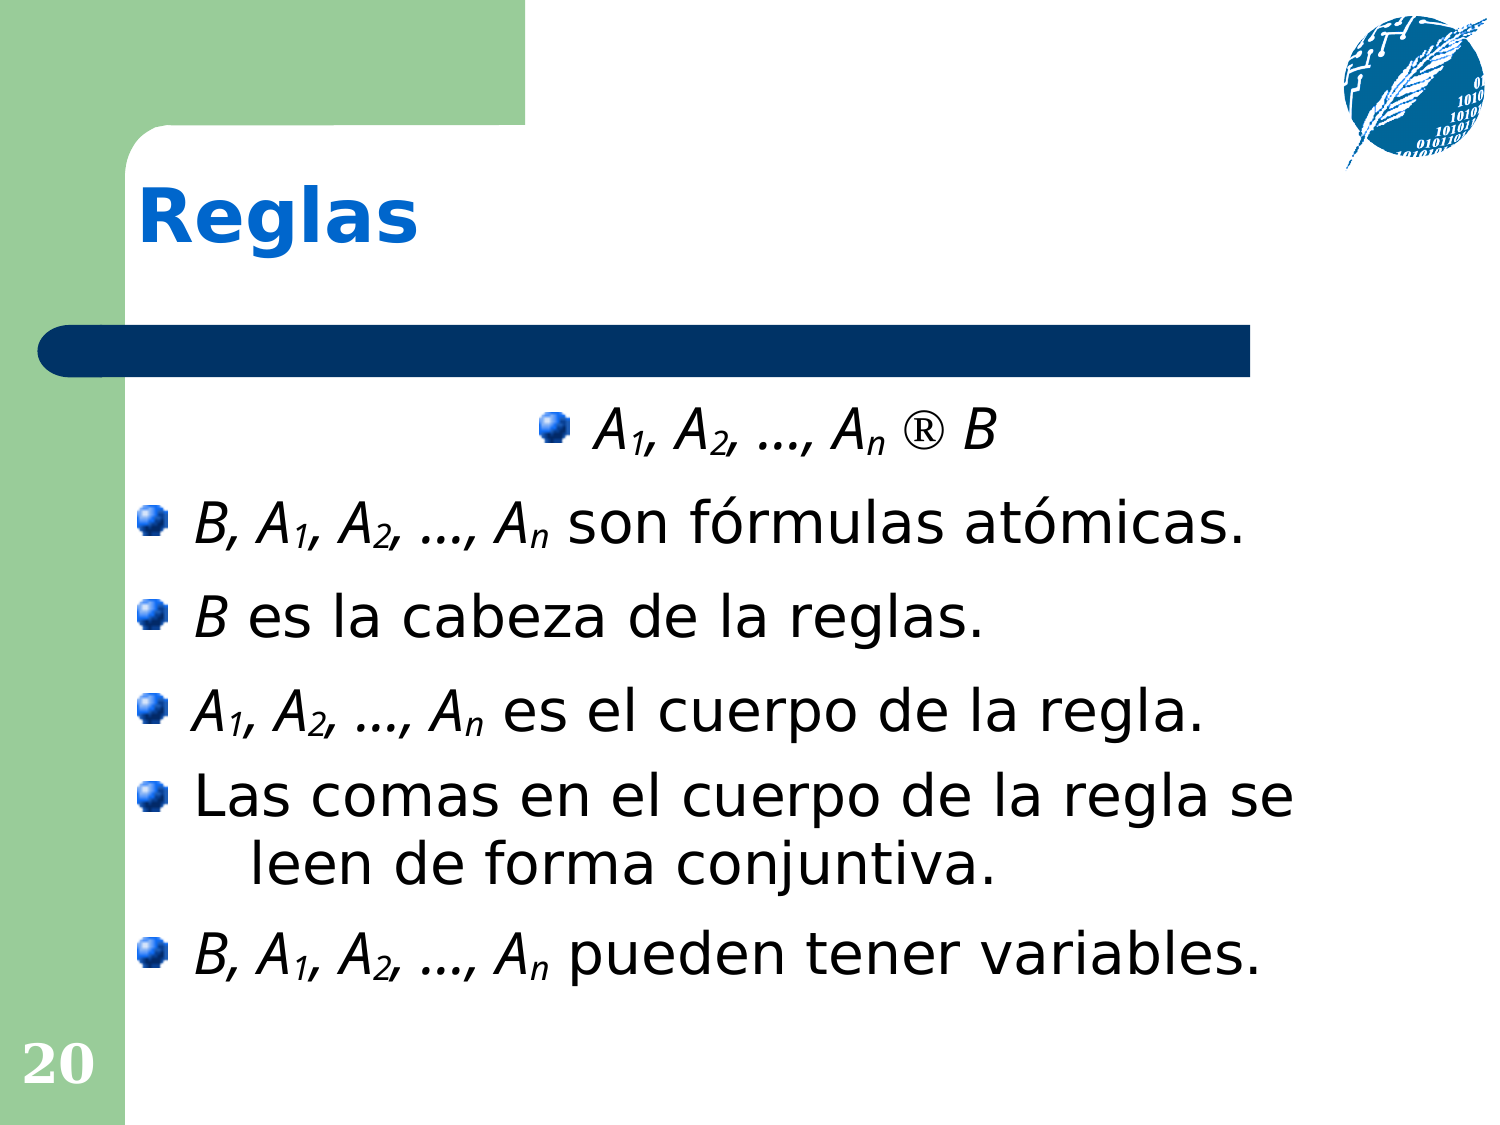

# Reglas
A1, A2, ..., An ® B
B, A1, A2, ..., An son fórmulas atómicas.
B es la cabeza de la reglas.
A1, A2, ..., An es el cuerpo de la regla.
Las comas en el cuerpo de la regla se leen de forma conjuntiva.
B, A1, A2, ..., An pueden tener variables.
20